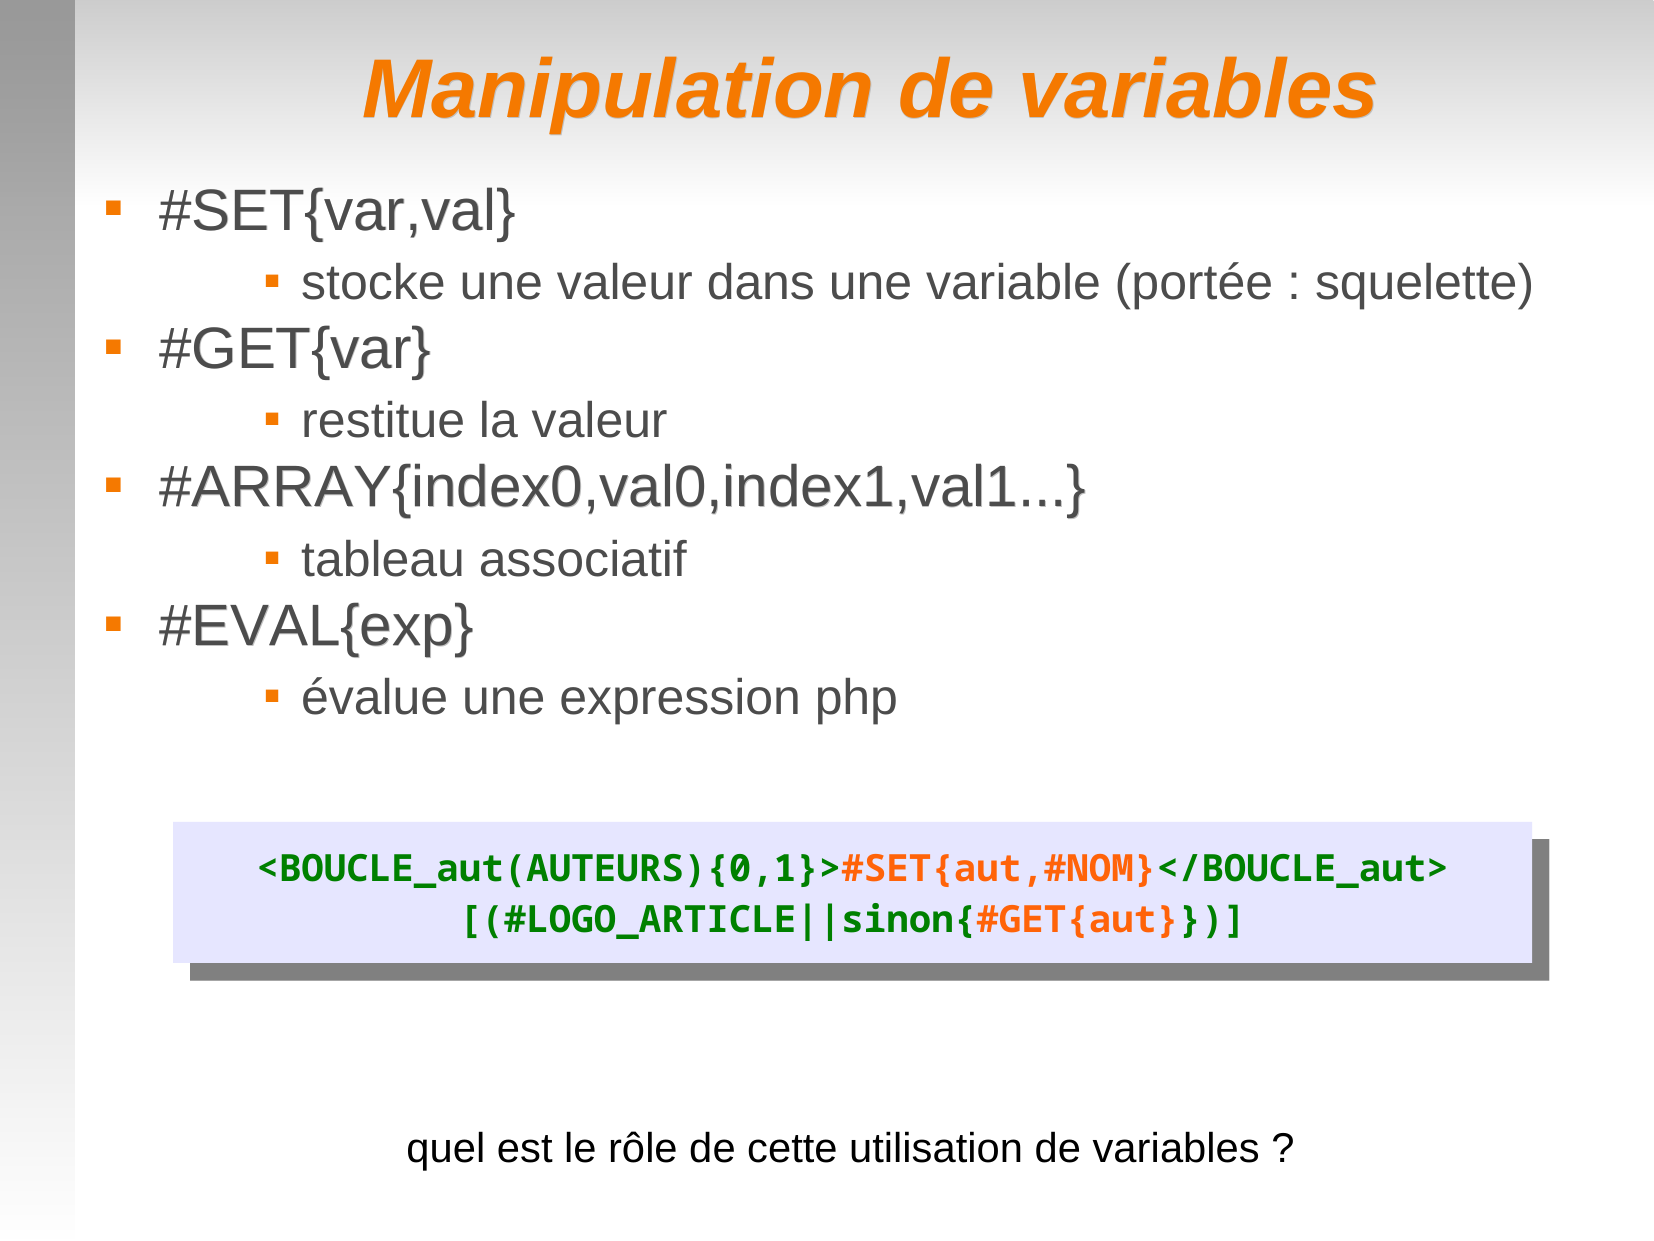

# Manipulation de variables
#SET{var,val}
stocke une valeur dans une variable (portée : squelette)
#GET{var}
restitue la valeur
#ARRAY{index0,val0,index1,val1...}
tableau associatif
#EVAL{exp}
évalue une expression php
<BOUCLE_aut(AUTEURS){0,1}>#SET{aut,#NOM}</BOUCLE_aut>
[(#LOGO_ARTICLE||sinon{#GET{aut}})]
quel est le rôle de cette utilisation de variables ?